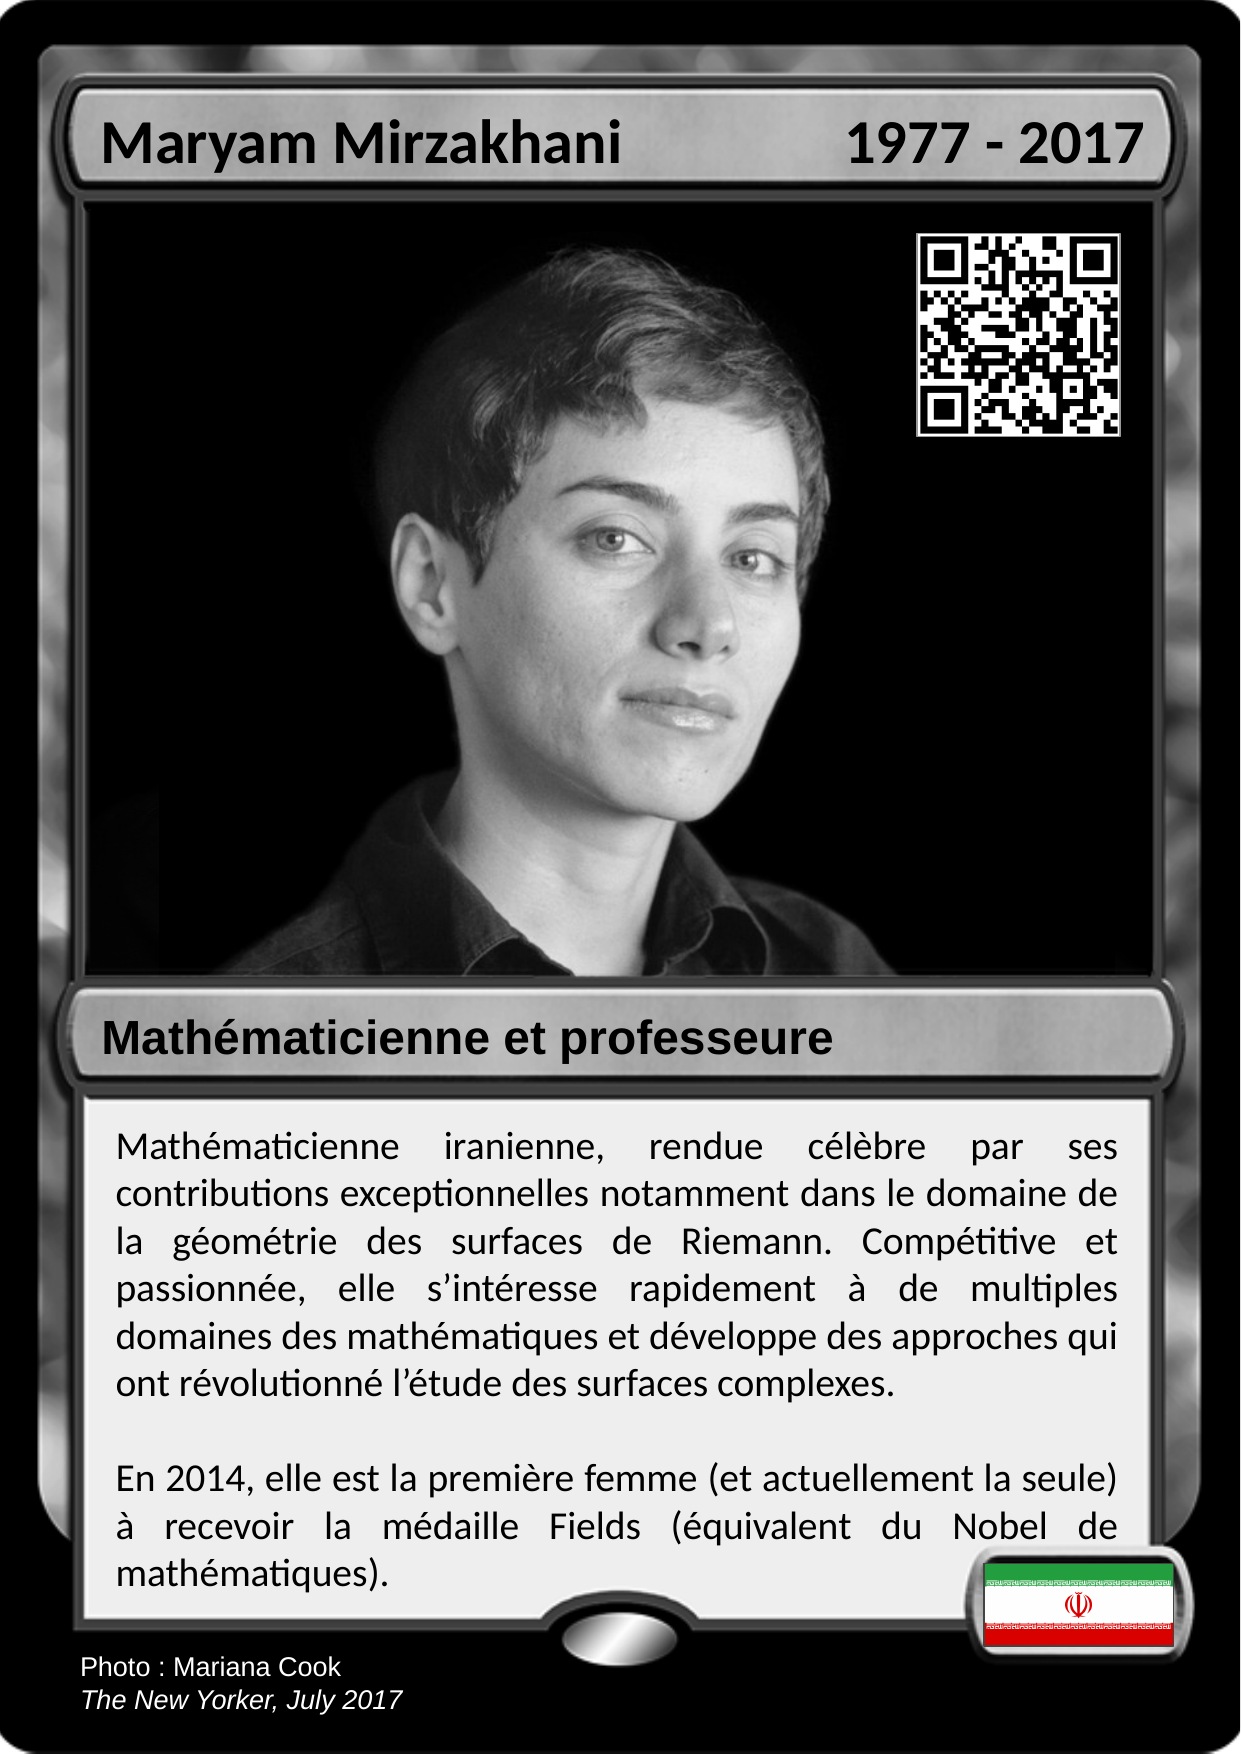

Maryam Mirzakhani
1977 - 2017
Mathématicienne et professeure
Mathématicienne iranienne, rendue célèbre par ses contributions exceptionnelles notamment dans le domaine de la géométrie des surfaces de Riemann. Compétitive et passionnée, elle s’intéresse rapidement à de multiples domaines des mathématiques et développe des approches qui ont révolutionné l’étude des surfaces complexes.
En 2014, elle est la première femme (et actuellement la seule) à recevoir la médaille Fields (équivalent du Nobel de mathématiques).
Photo : Mariana Cook
Photo : Mariana Cook
The New Yorker, July 2017